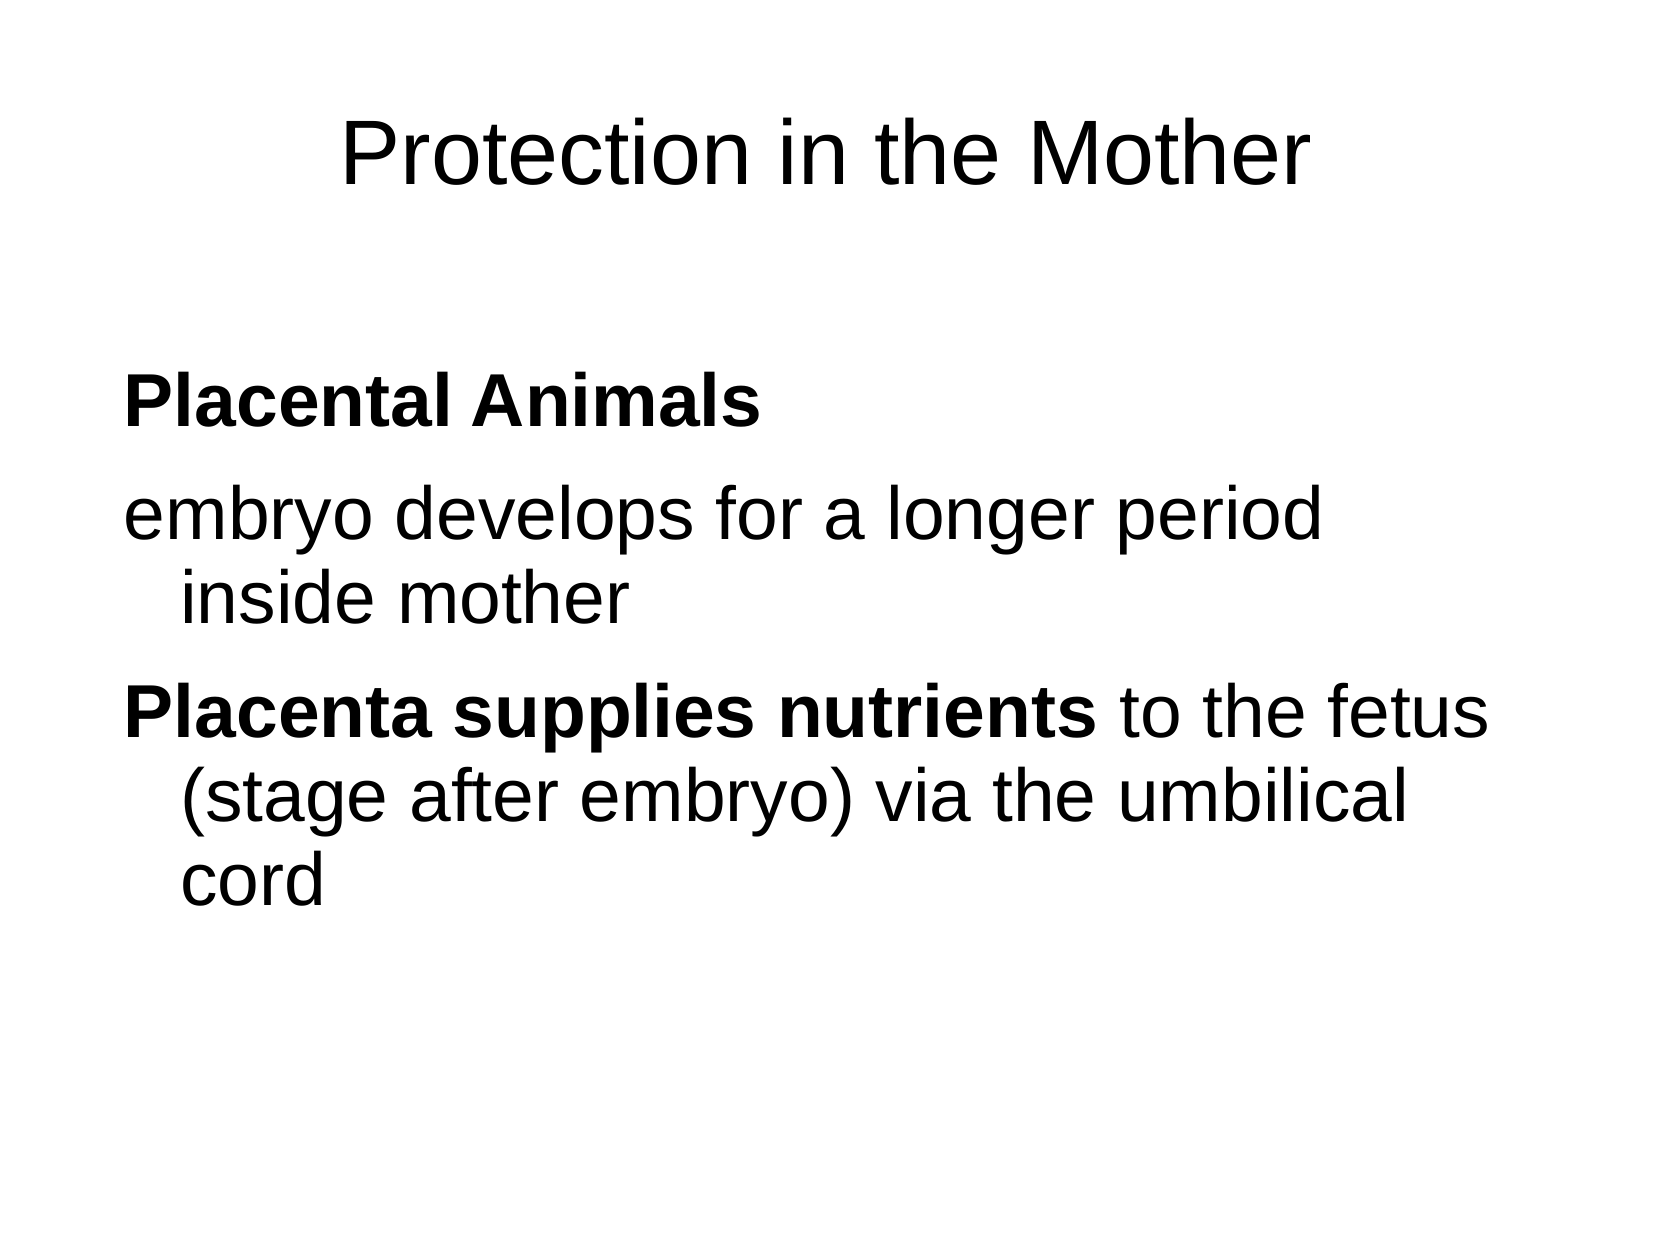

# Protection in the Mother
Placental Animals
embryo develops for a longer period inside mother
Placenta supplies nutrients to the fetus (stage after embryo) via the umbilical cord